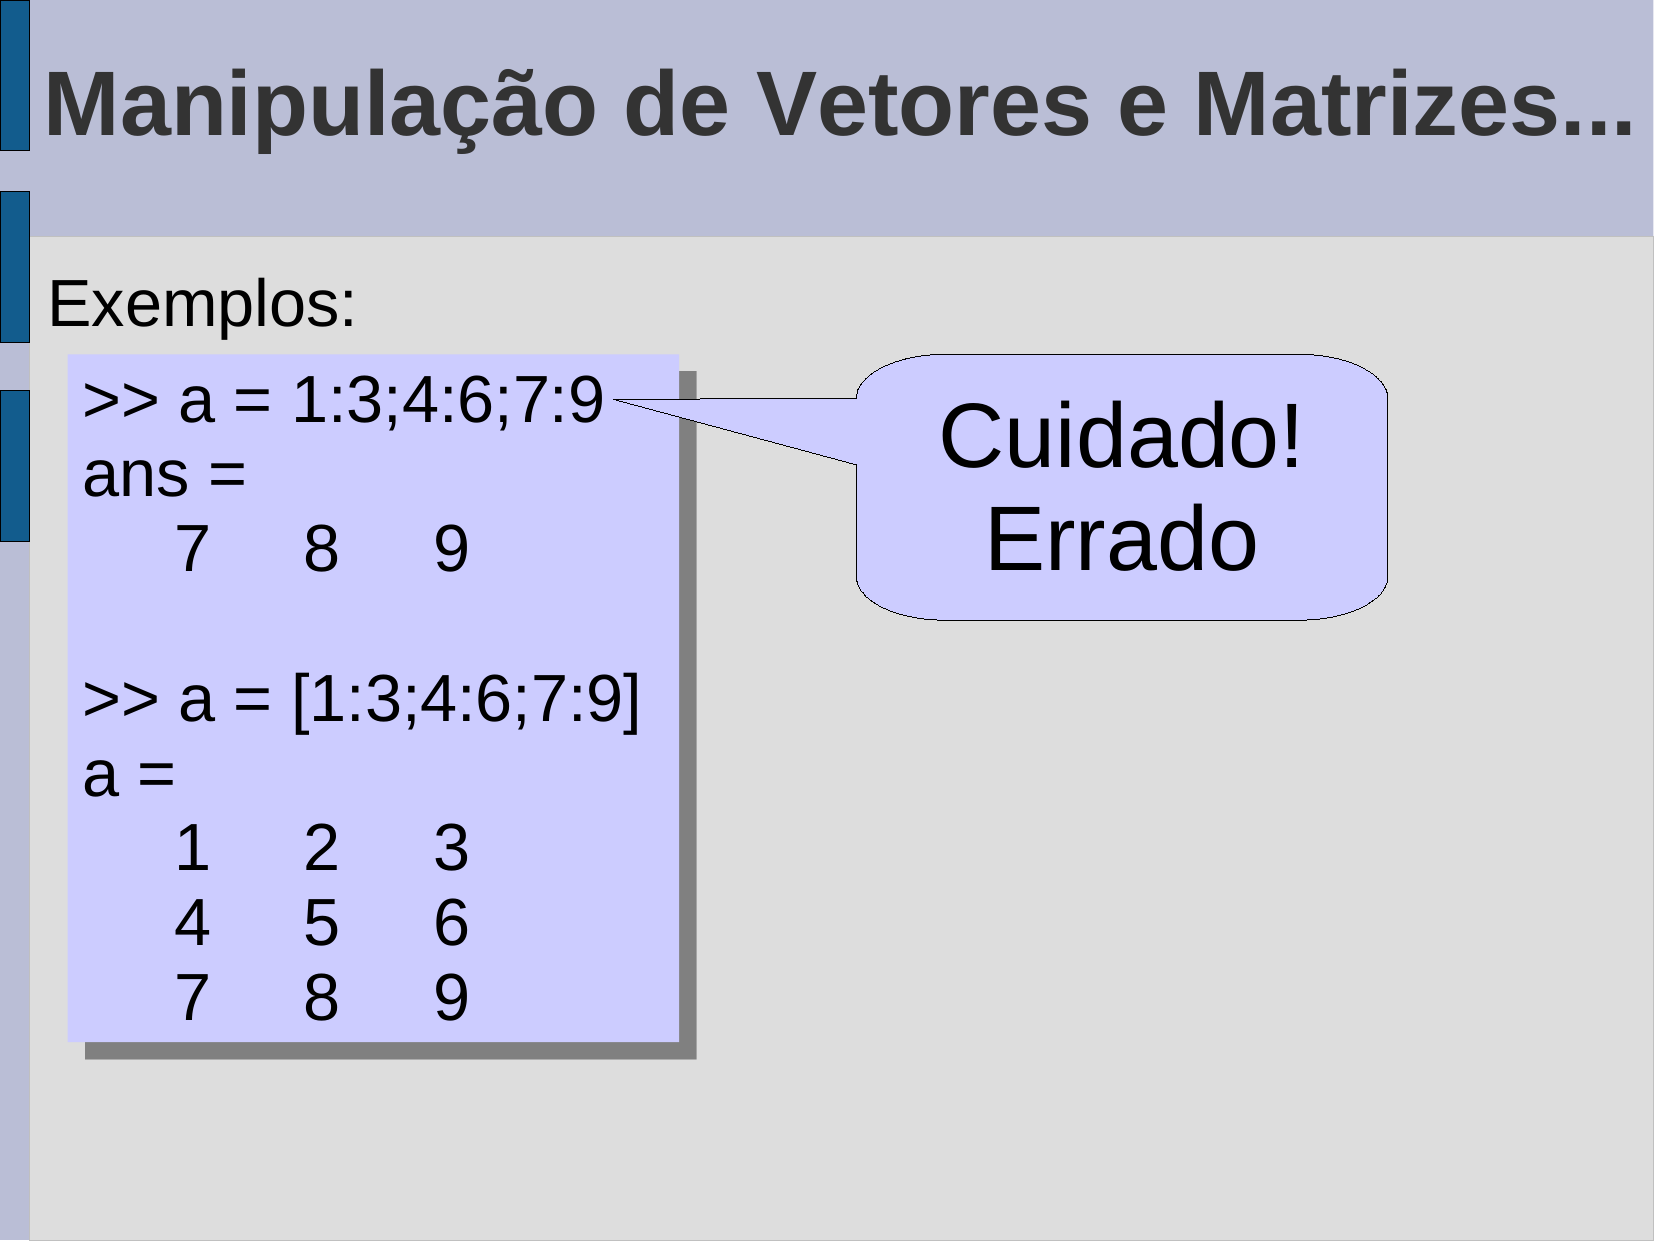

# Manipulação de Vetores e Matrizes...
Exemplos:
>> a = 1:3;4:6;7:9
ans =
 7 8 9
>> a = [1:3;4:6;7:9]
a =
 1 2 3
 4 5 6
 7 8 9
Cuidado!
Errado